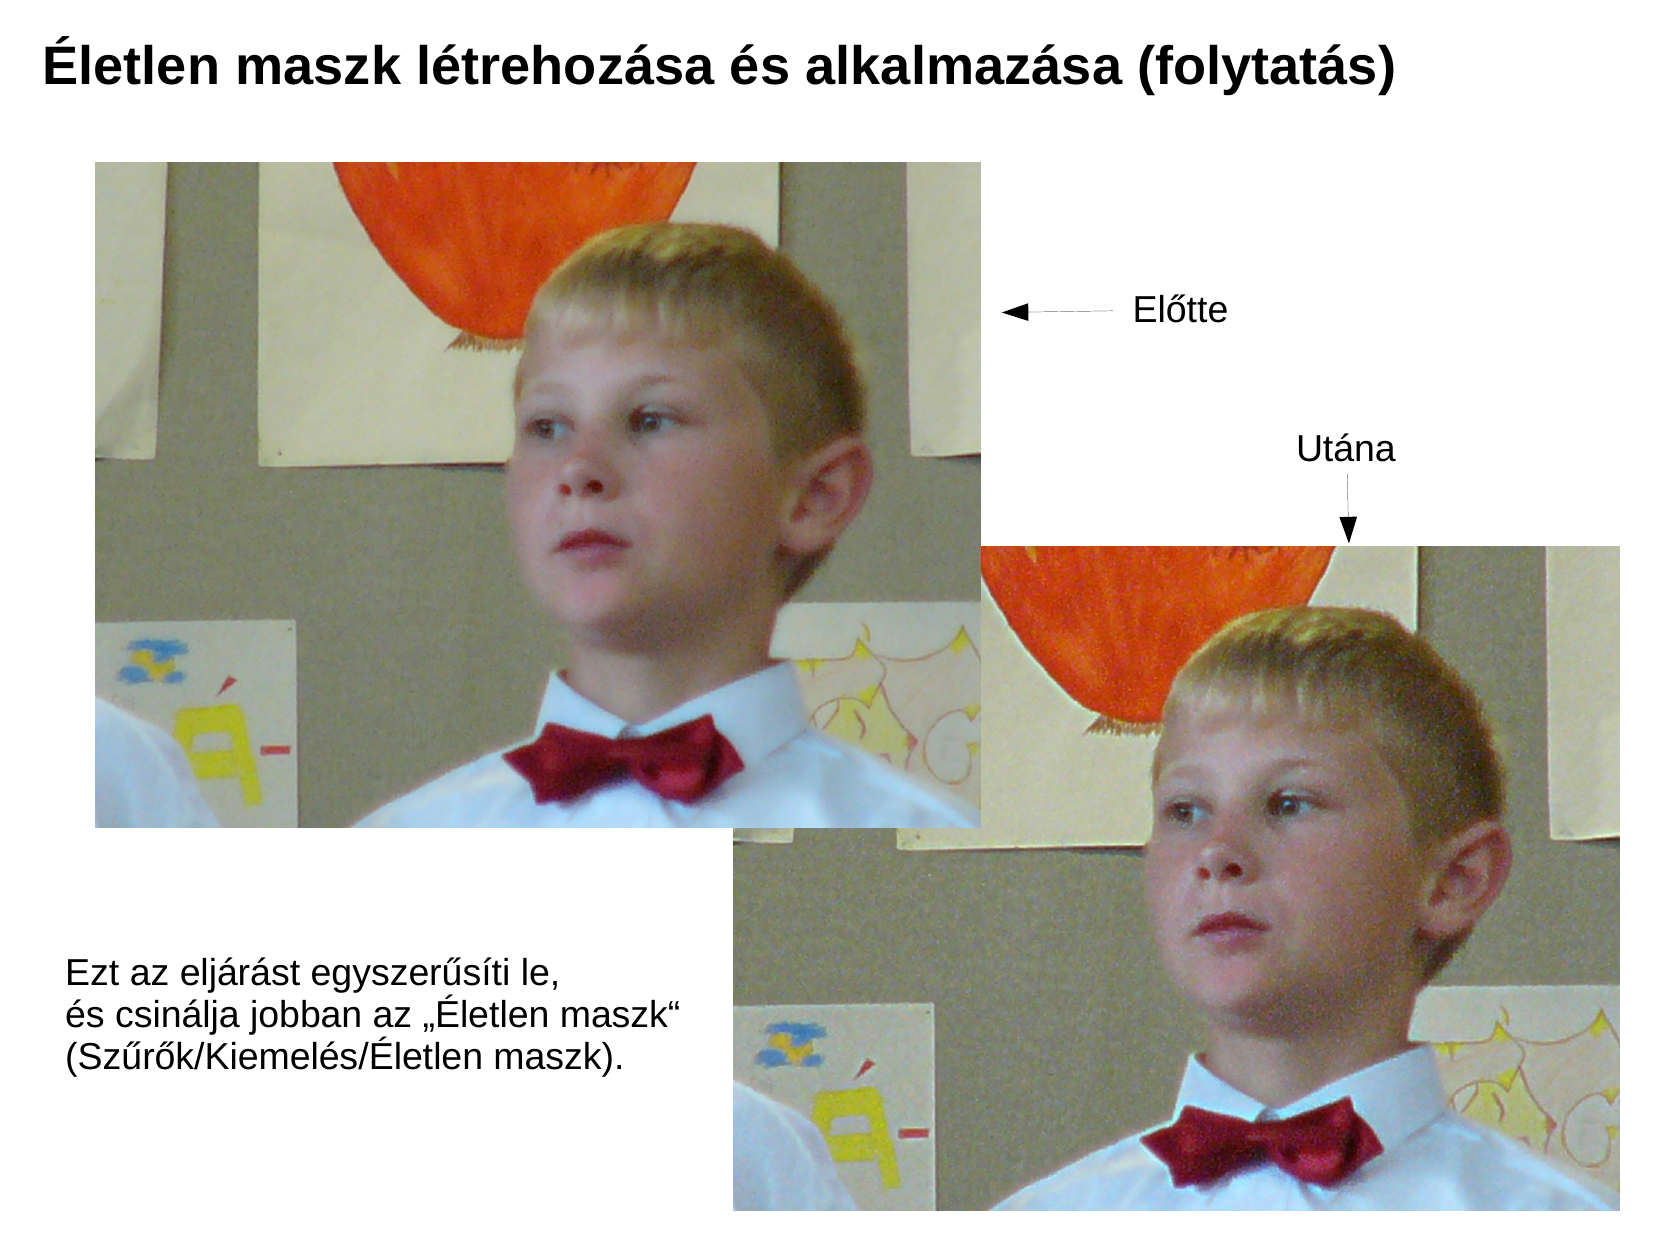

Életlen maszk létrehozása és alkalmazása (folytatás)
Előtte
Utána
Ezt az eljárást egyszerűsíti le,
és csinálja jobban az „Életlen maszk“
(Szűrők/Kiemelés/Életlen maszk).